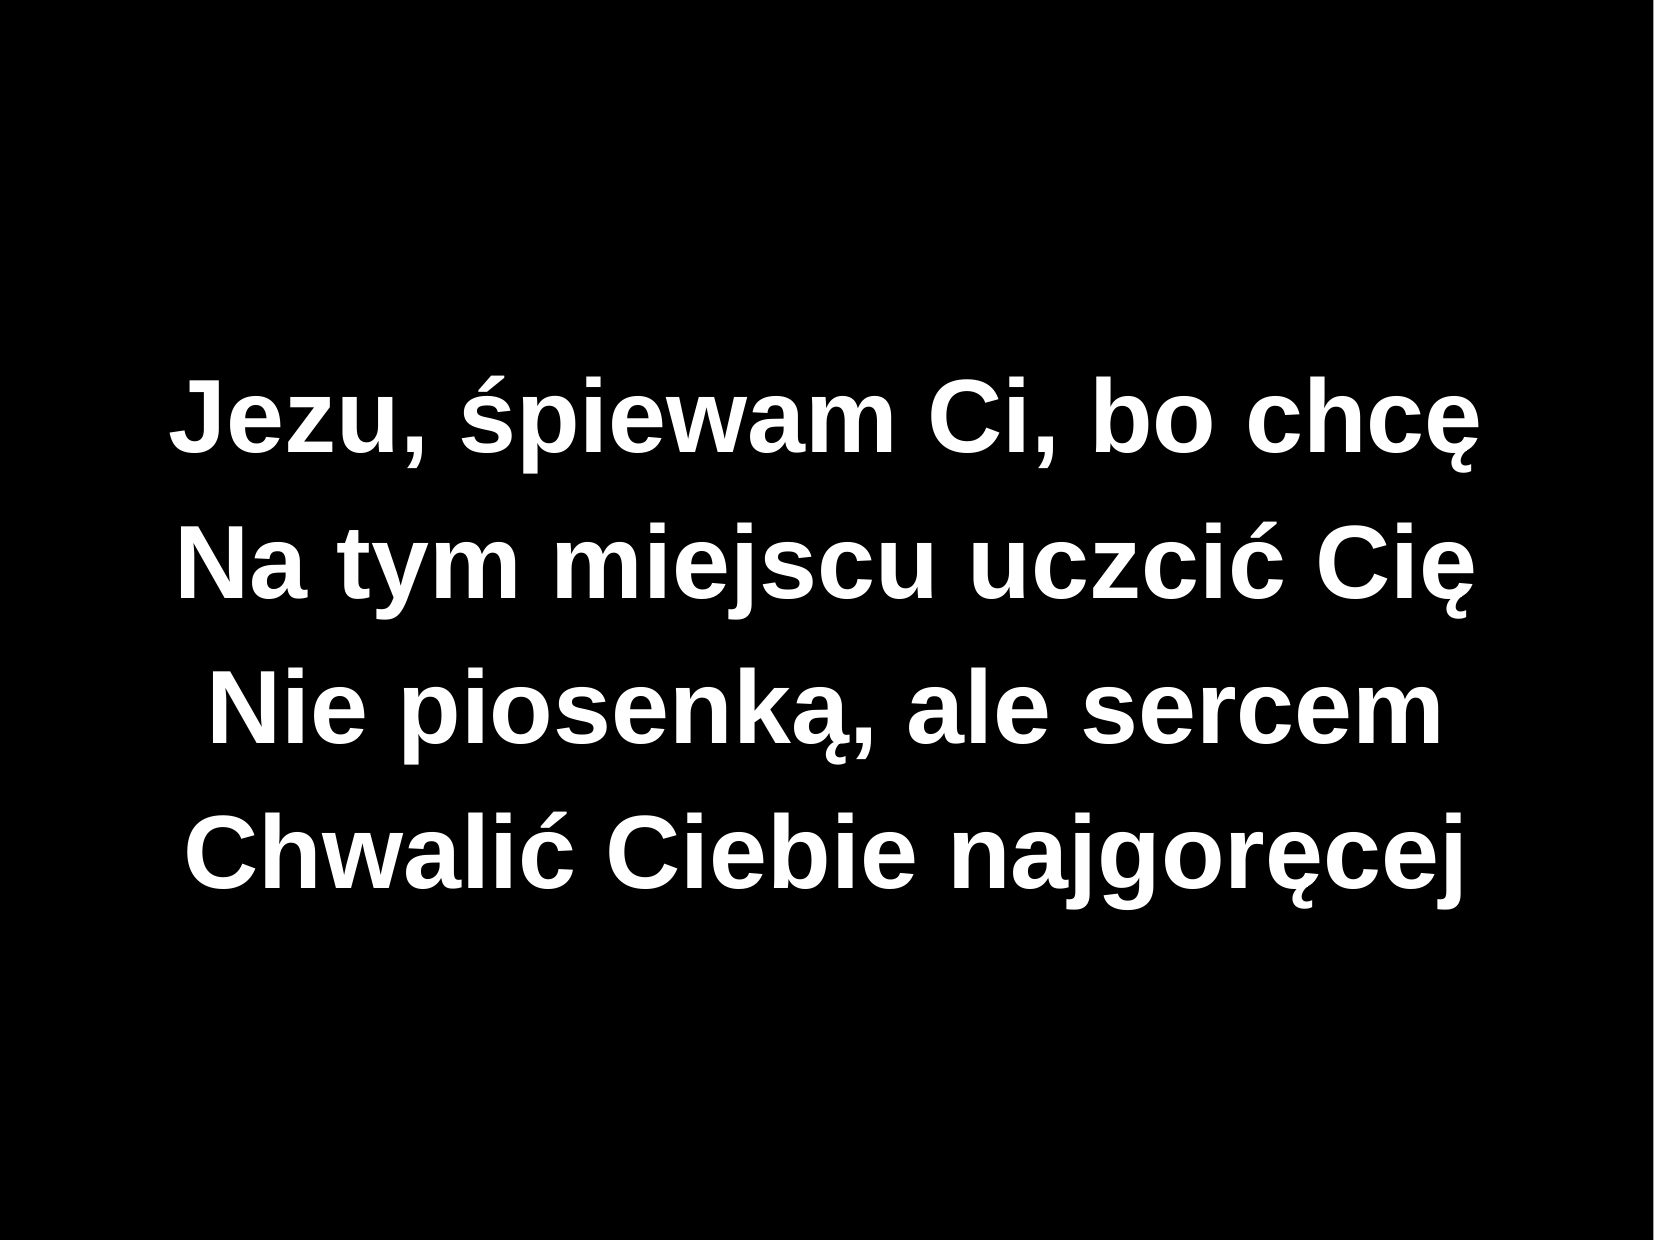

# Jezu, śpiewam Ci, bo chcę
Na tym miejscu uczcić Cię
Nie piosenką, ale sercem
Chwalić Ciebie najgoręcej